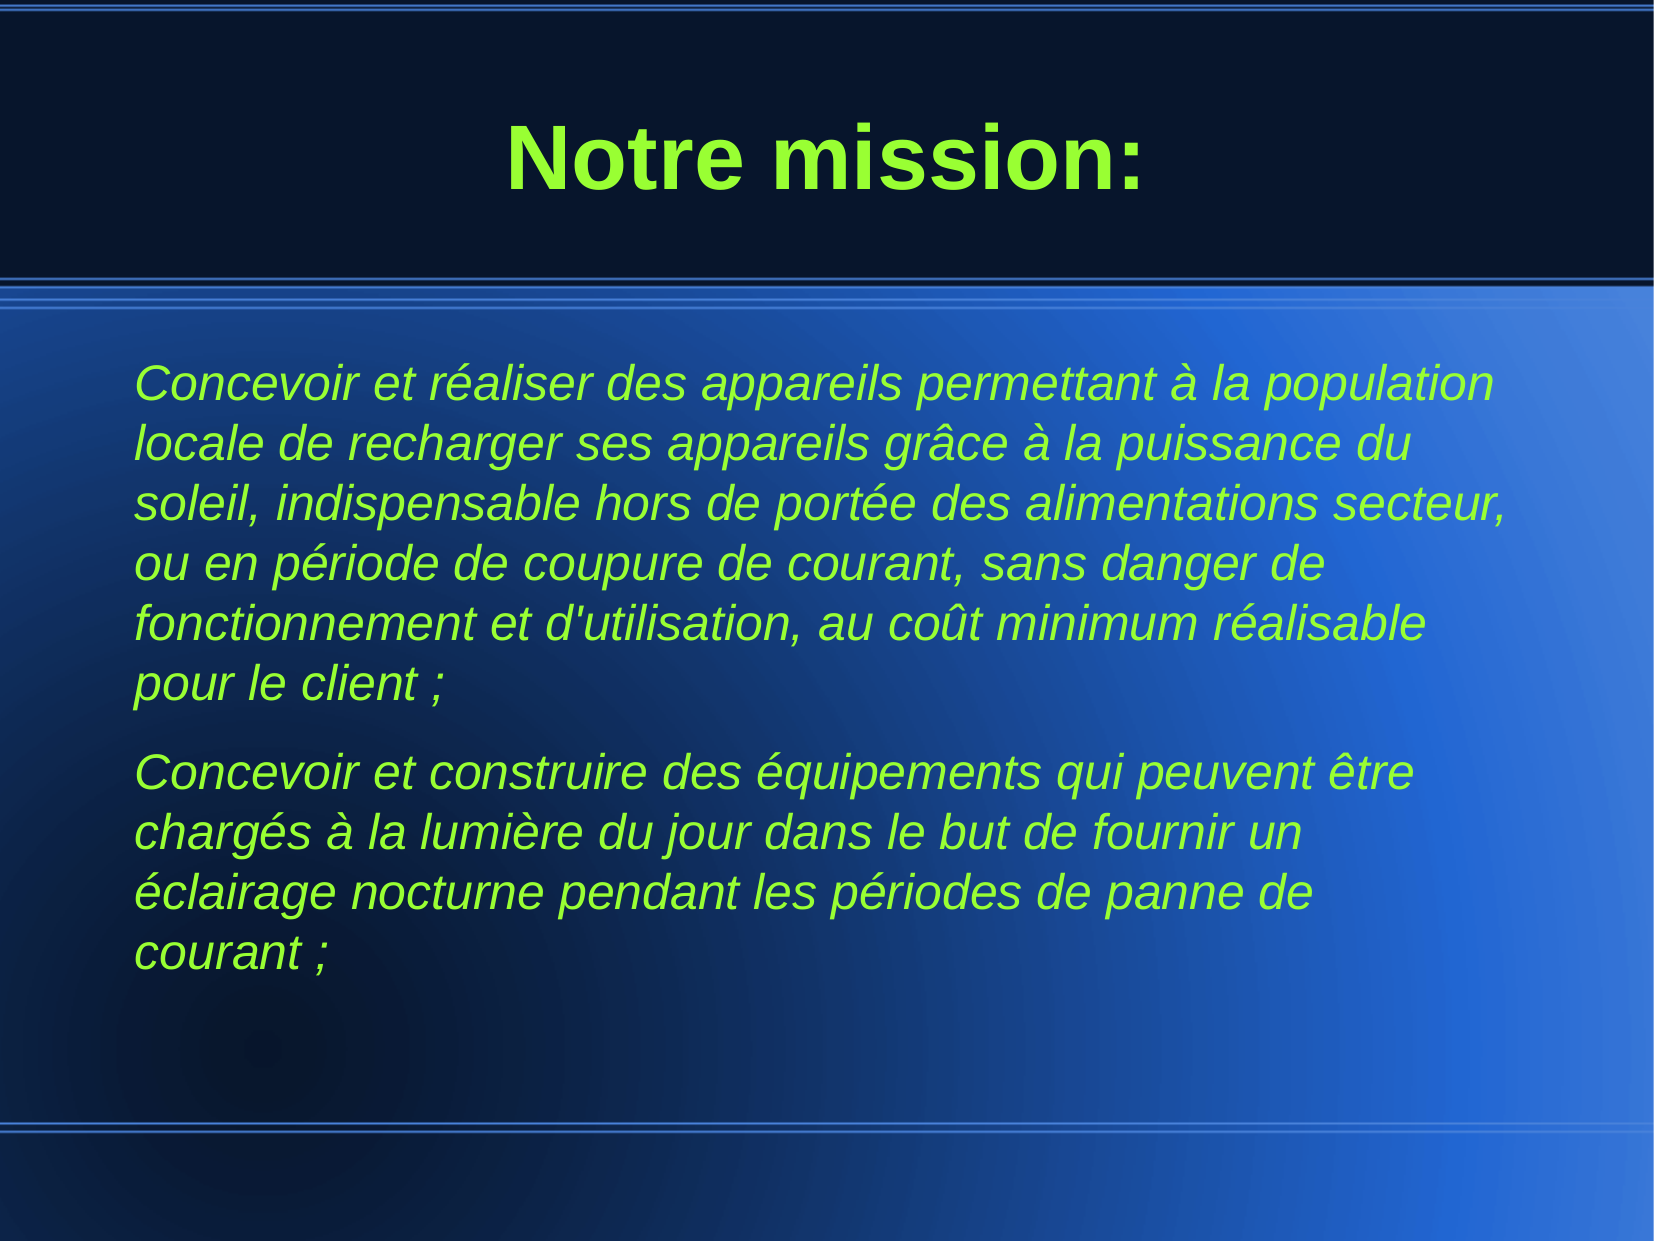

# Notre mission:
Concevoir et réaliser des appareils permettant à la population locale de recharger ses appareils grâce à la puissance du soleil, indispensable hors de portée des alimentations secteur, ou en période de coupure de courant, sans danger de fonctionnement et d'utilisation, au coût minimum réalisable pour le client ;
Concevoir et construire des équipements qui peuvent être chargés à la lumière du jour dans le but de fournir un éclairage nocturne pendant les périodes de panne de courant ;